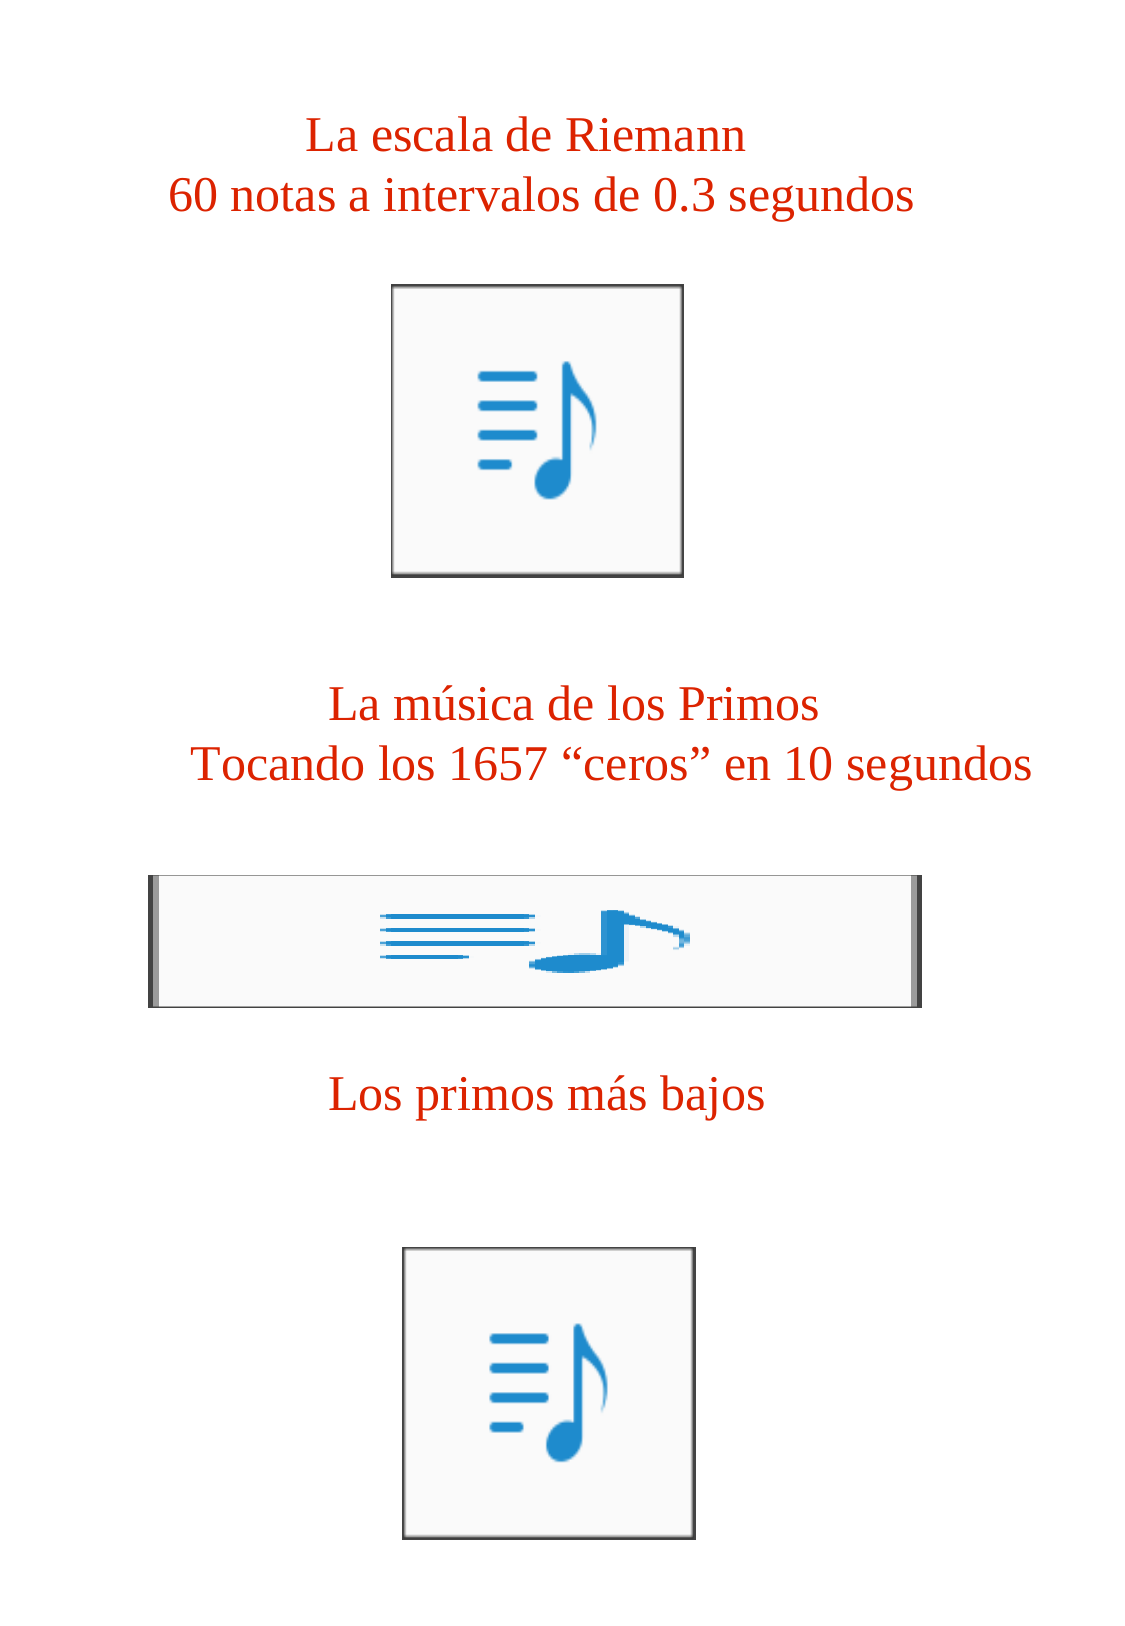

La escala de Riemann
60 notas a intervalos de 0.3 segundos
 La música de los Primos
Tocando los 1657 “ceros” en 10 segundos
 Los primos más bajos